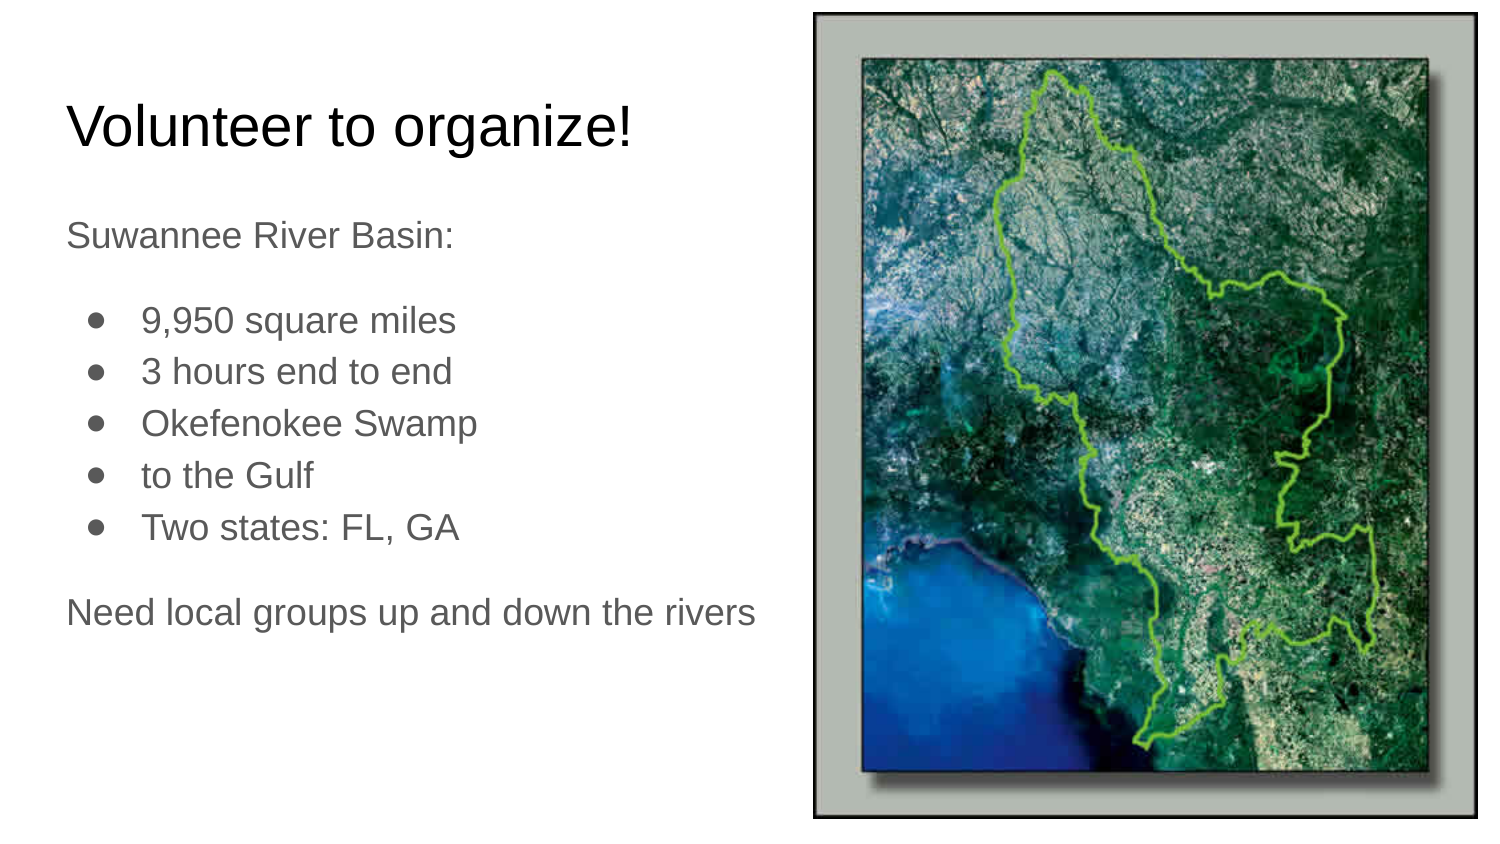

# Volunteer to organize!
Suwannee River Basin:
9,950 square miles
3 hours end to end
Okefenokee Swamp
to the Gulf
Two states: FL, GA
Need local groups up and down the rivers